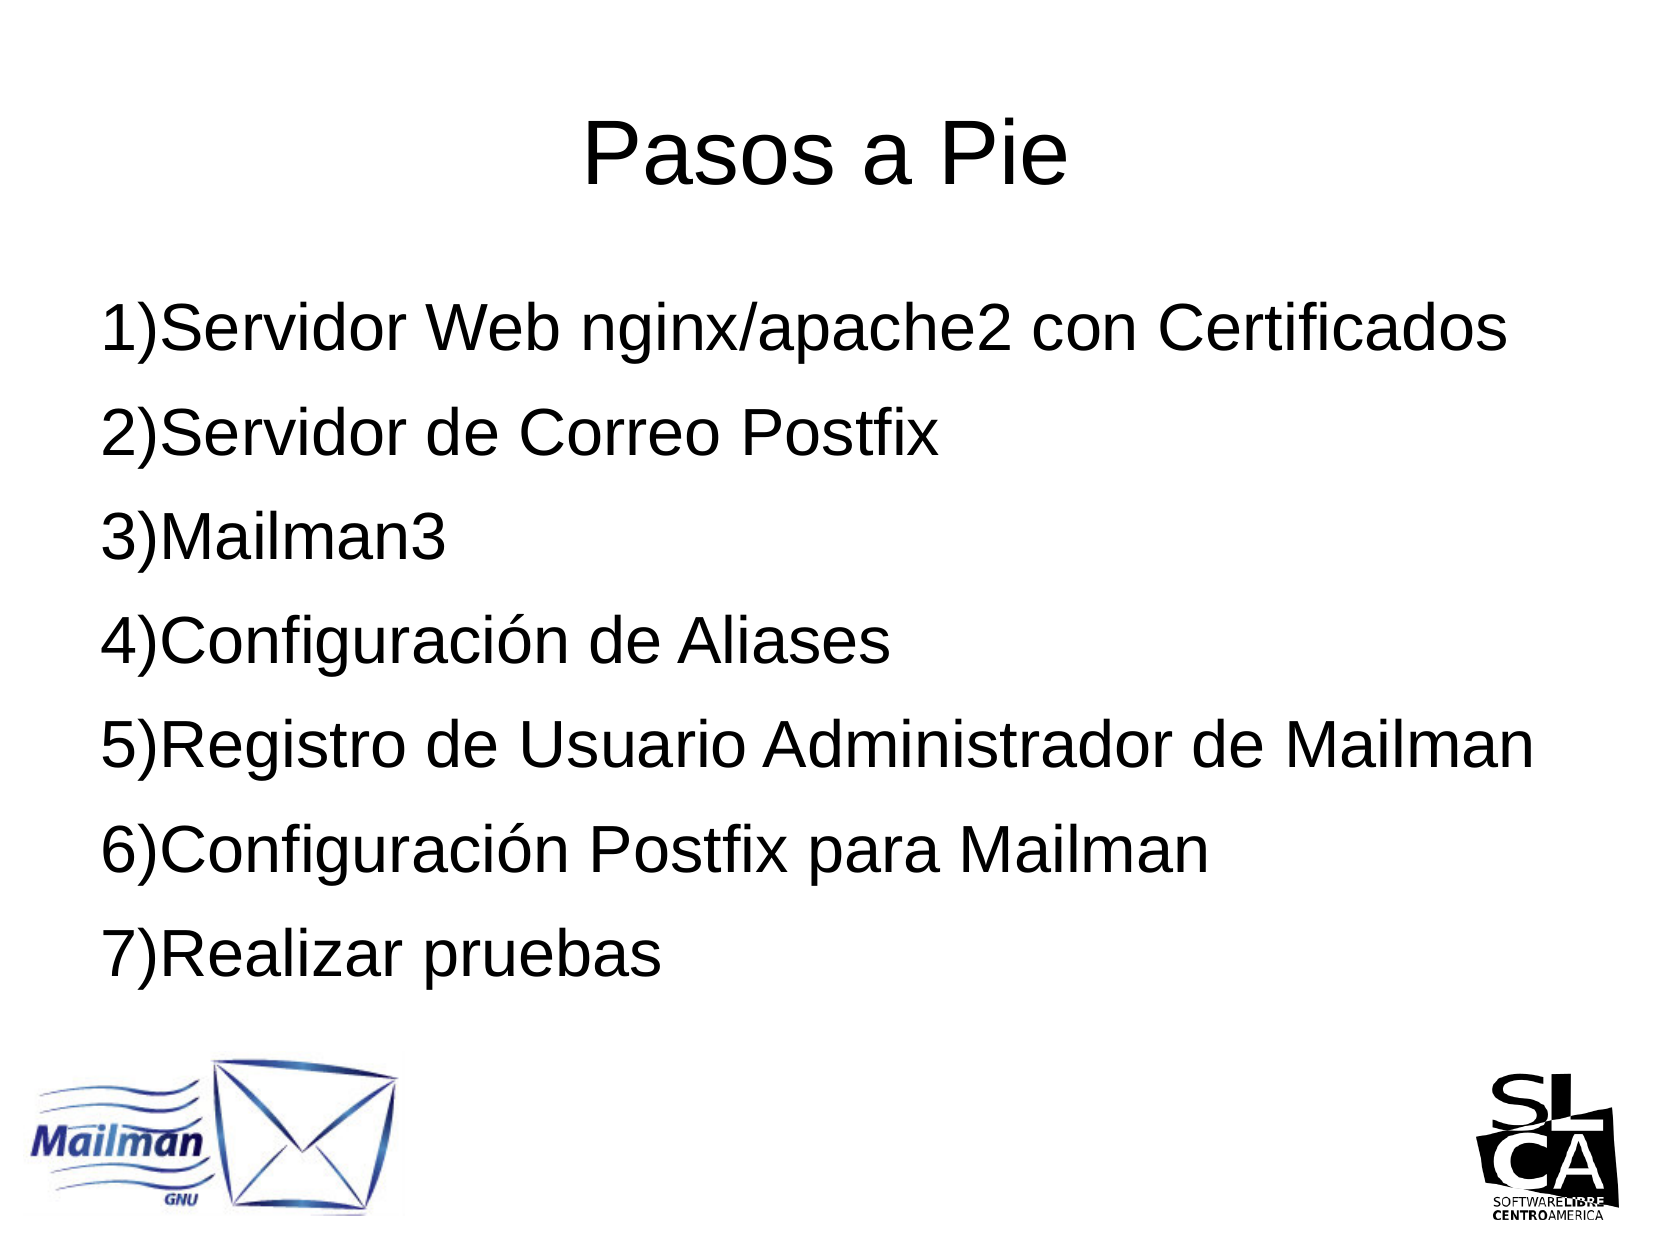

# Pasos a Pie
Servidor Web nginx/apache2 con Certificados
Servidor de Correo Postfix
Mailman3
Configuración de Aliases
Registro de Usuario Administrador de Mailman
Configuración Postfix para Mailman
Realizar pruebas